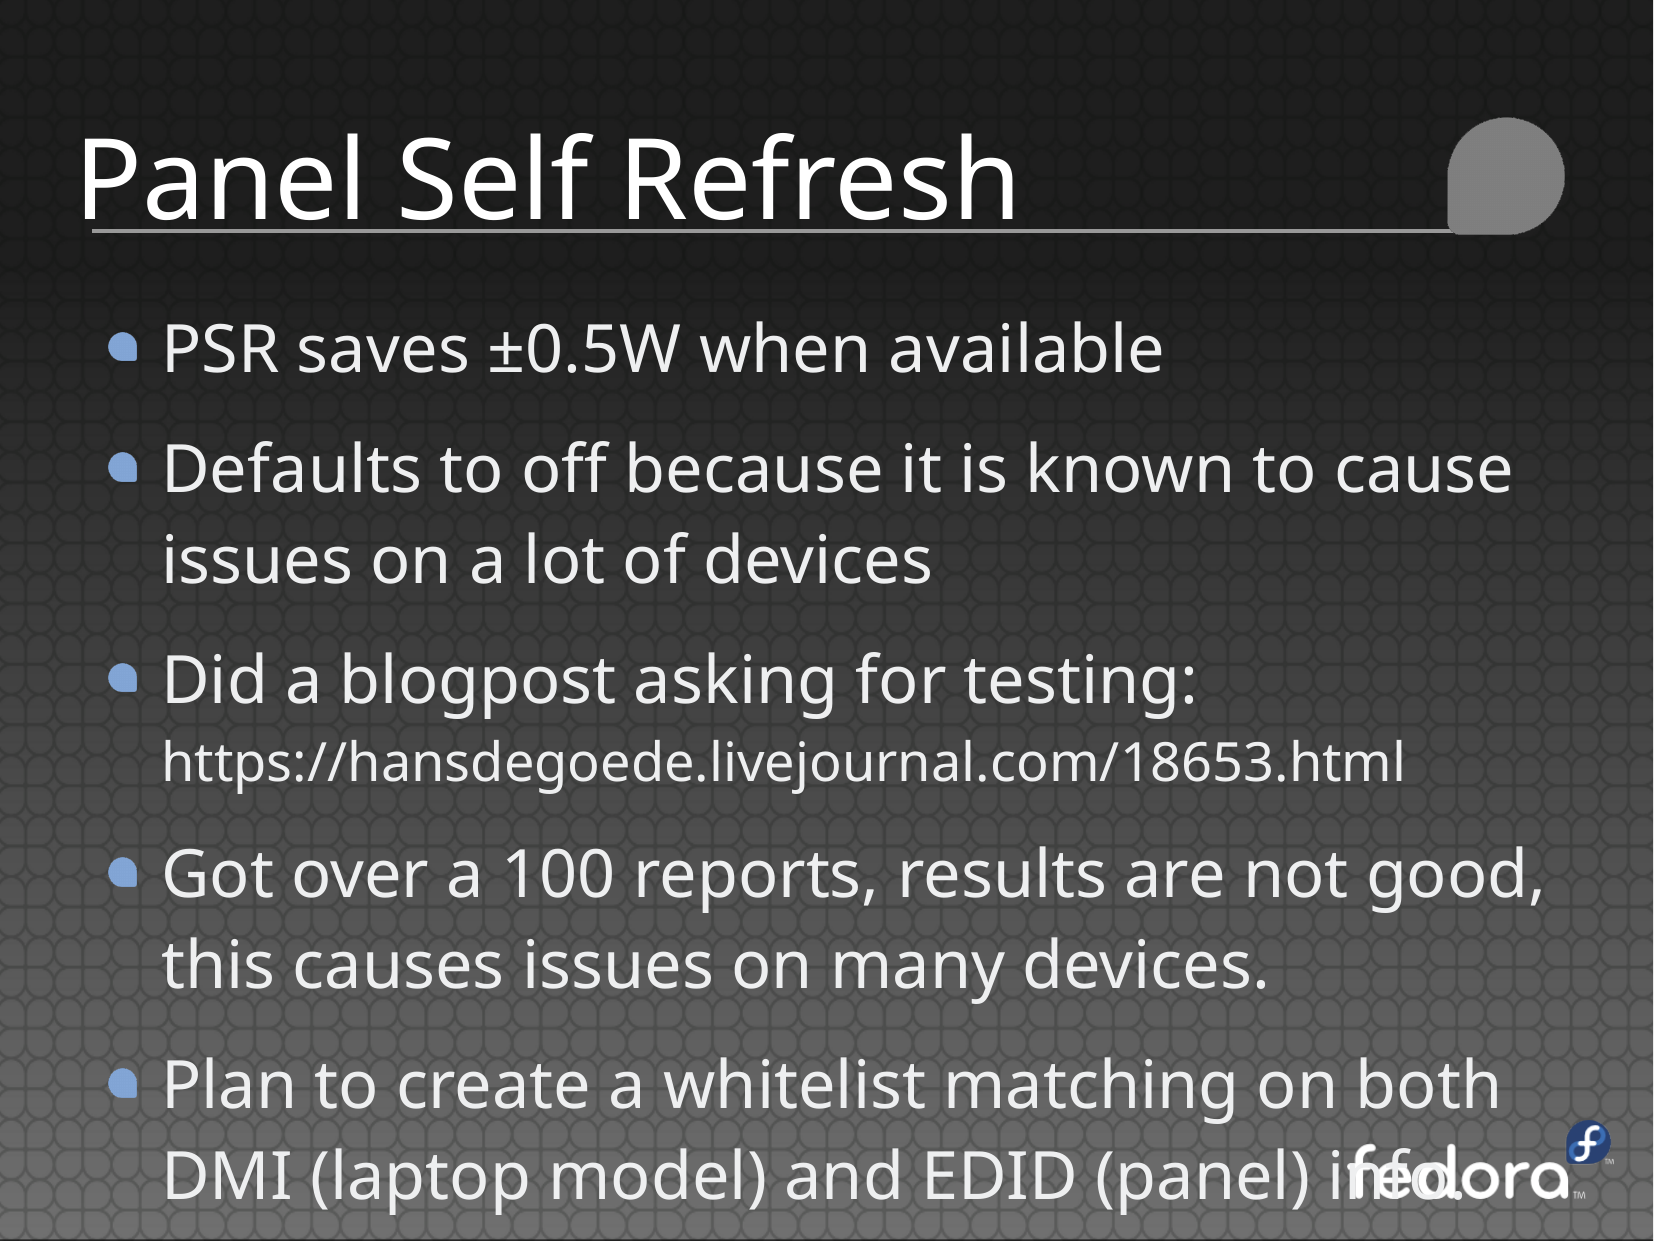

Panel Self Refresh
# PSR saves ±0.5W when available
Defaults to off because it is known to cause issues on a lot of devices
Did a blogpost asking for testing: https://hansdegoede.livejournal.com/18653.html
Got over a 100 reports, results are not good, this causes issues on many devices.
Plan to create a whitelist matching on both DMI (laptop model) and EDID (panel) info.